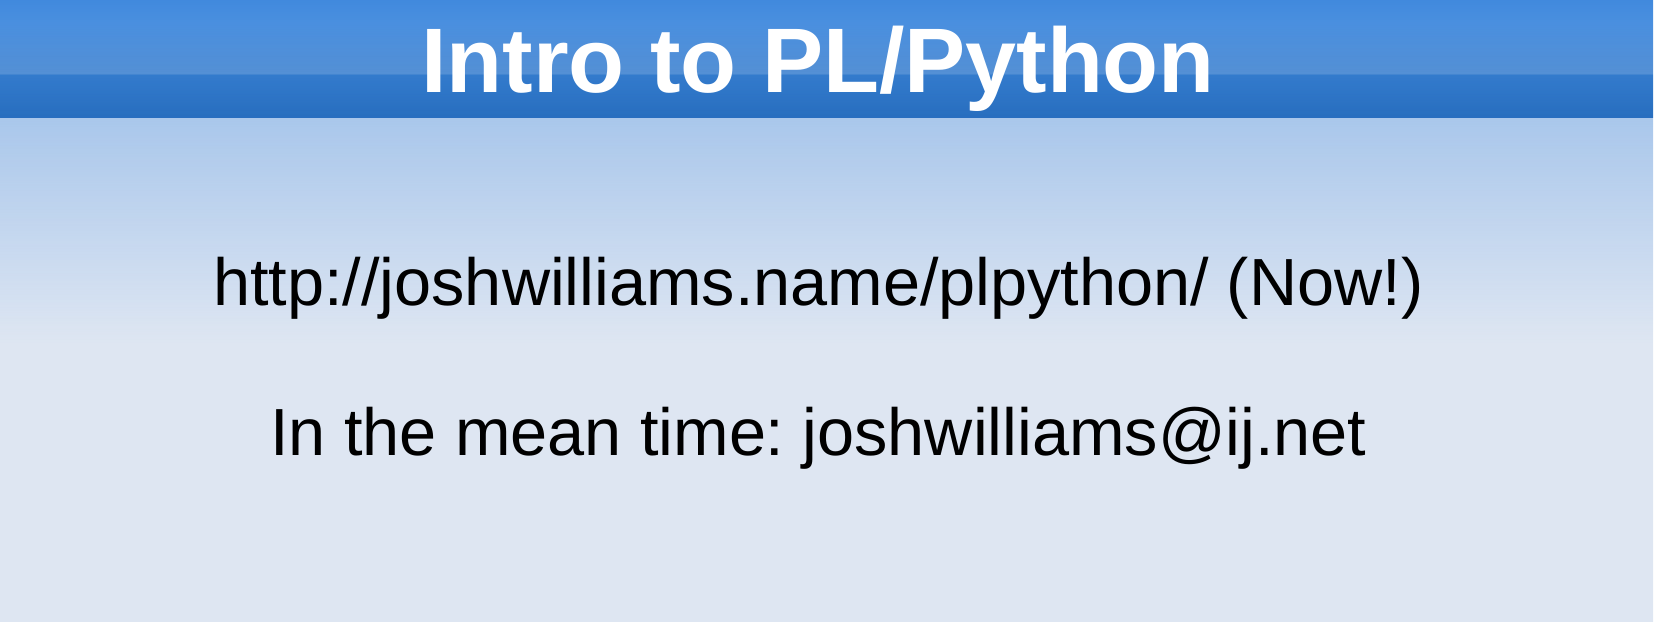

# Intro to PL/Python
http://joshwilliams.name/plpython/ (Now!)
In the mean time: joshwilliams@ij.net